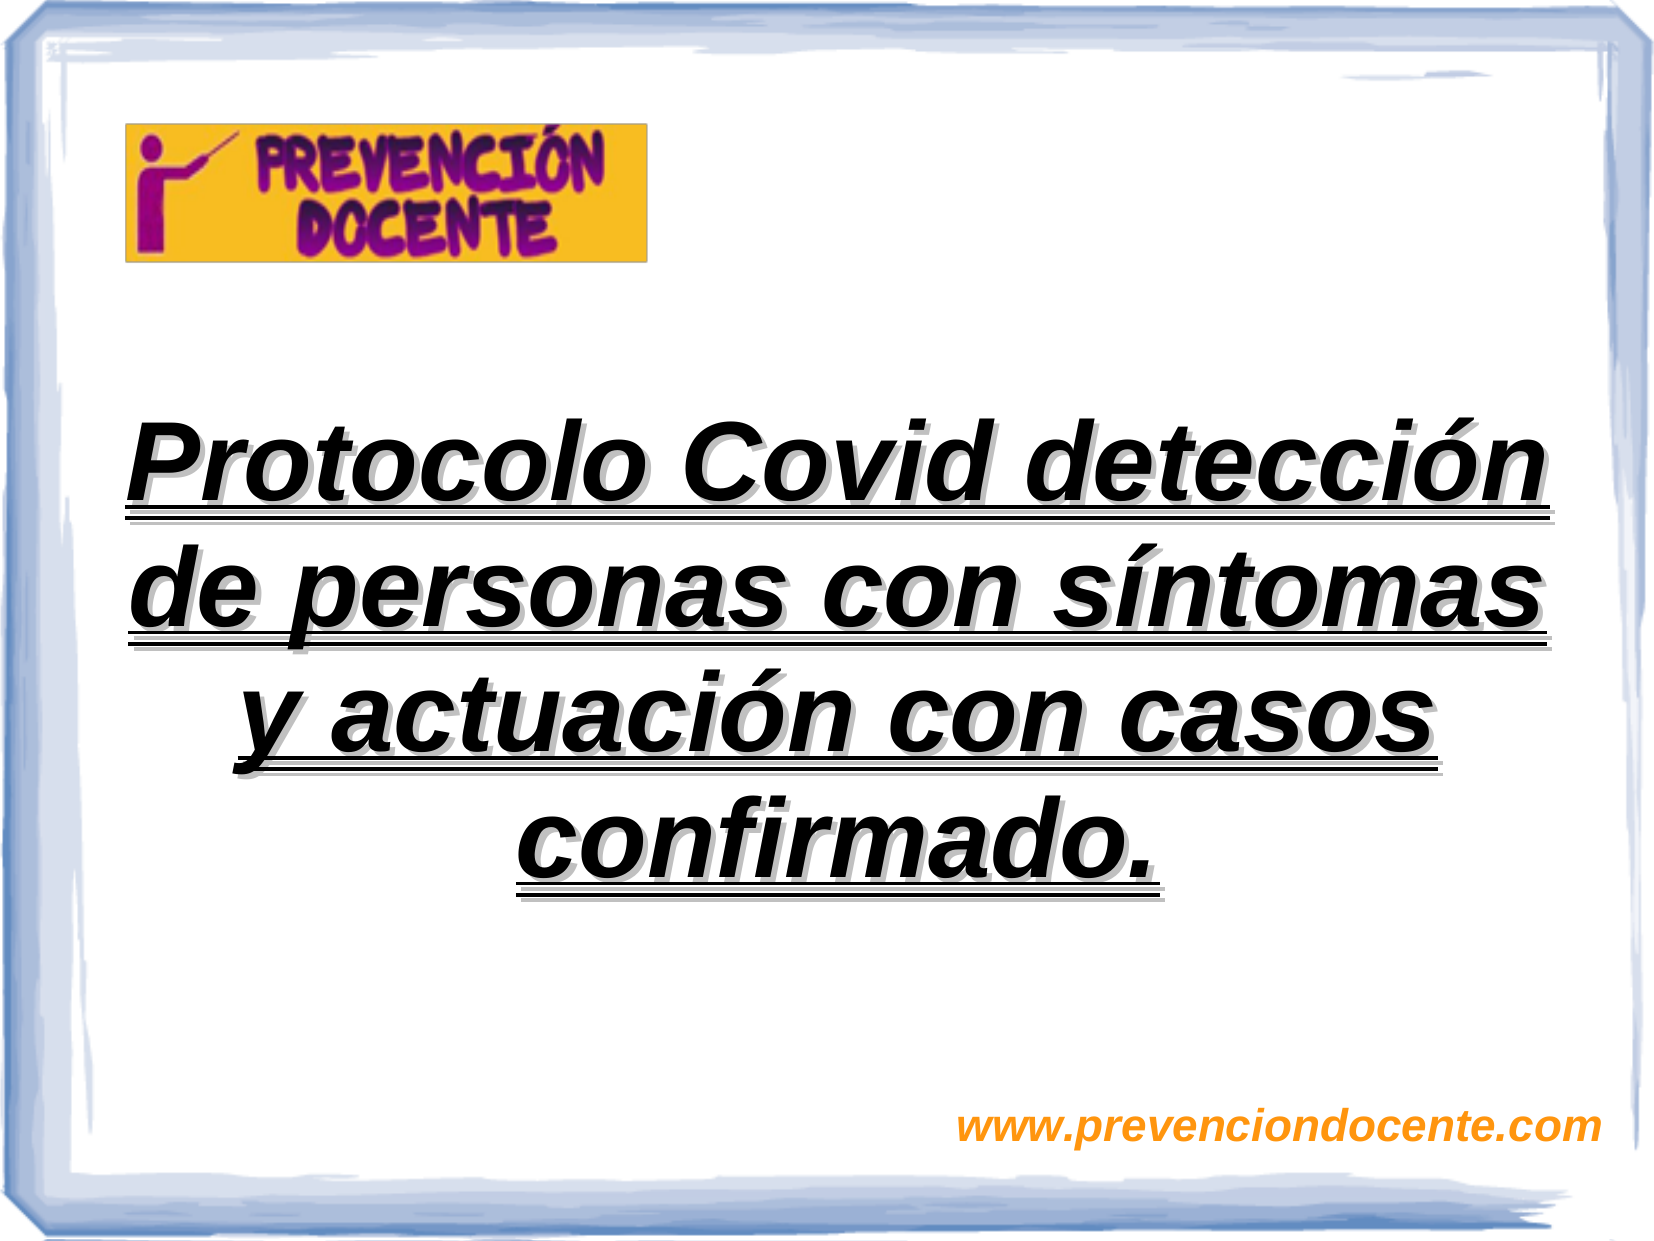

# Protocolo Covid detección de personas con síntomas y actuación con casos confirmado.
www.prevenciondocente.com